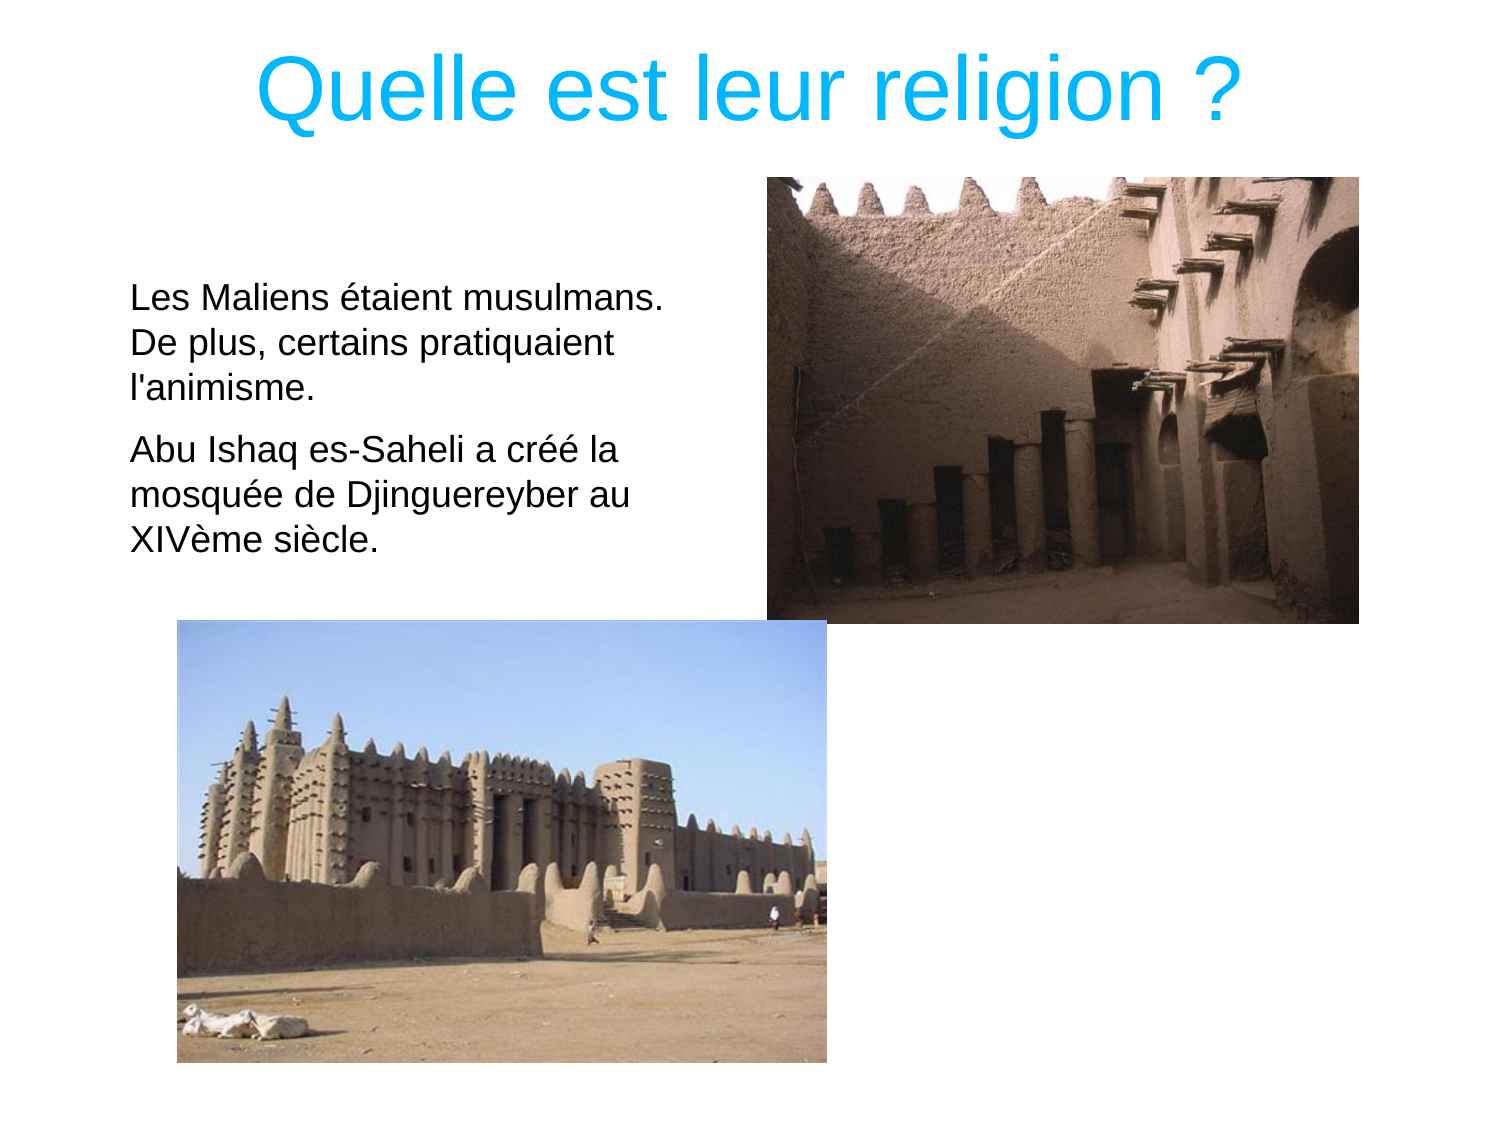

# Quelle est leur religion ?
Les Maliens étaient musulmans. De plus, certains pratiquaient l'animisme.
Abu Ishaq es-Saheli a créé la mosquée de Djinguereyber au XIVème siècle.